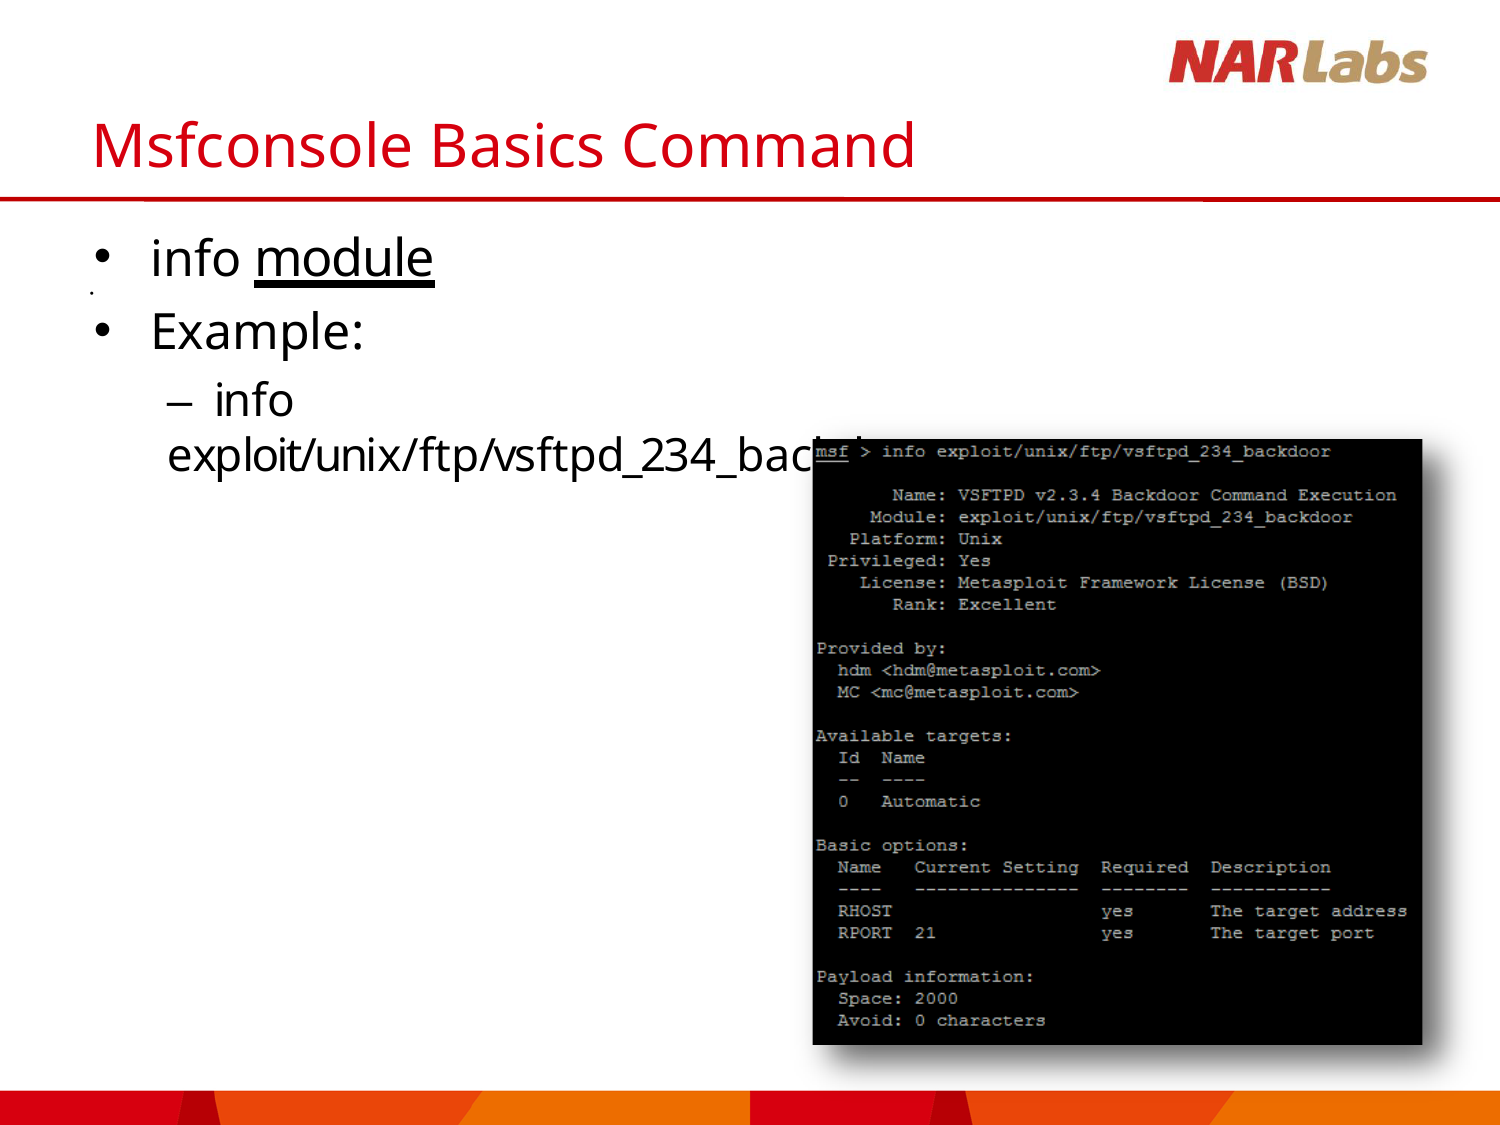

# Msfconsole Basics Command
info module
Example:
–	info exploit/unix/ftp/vsftpd_234_backdoor